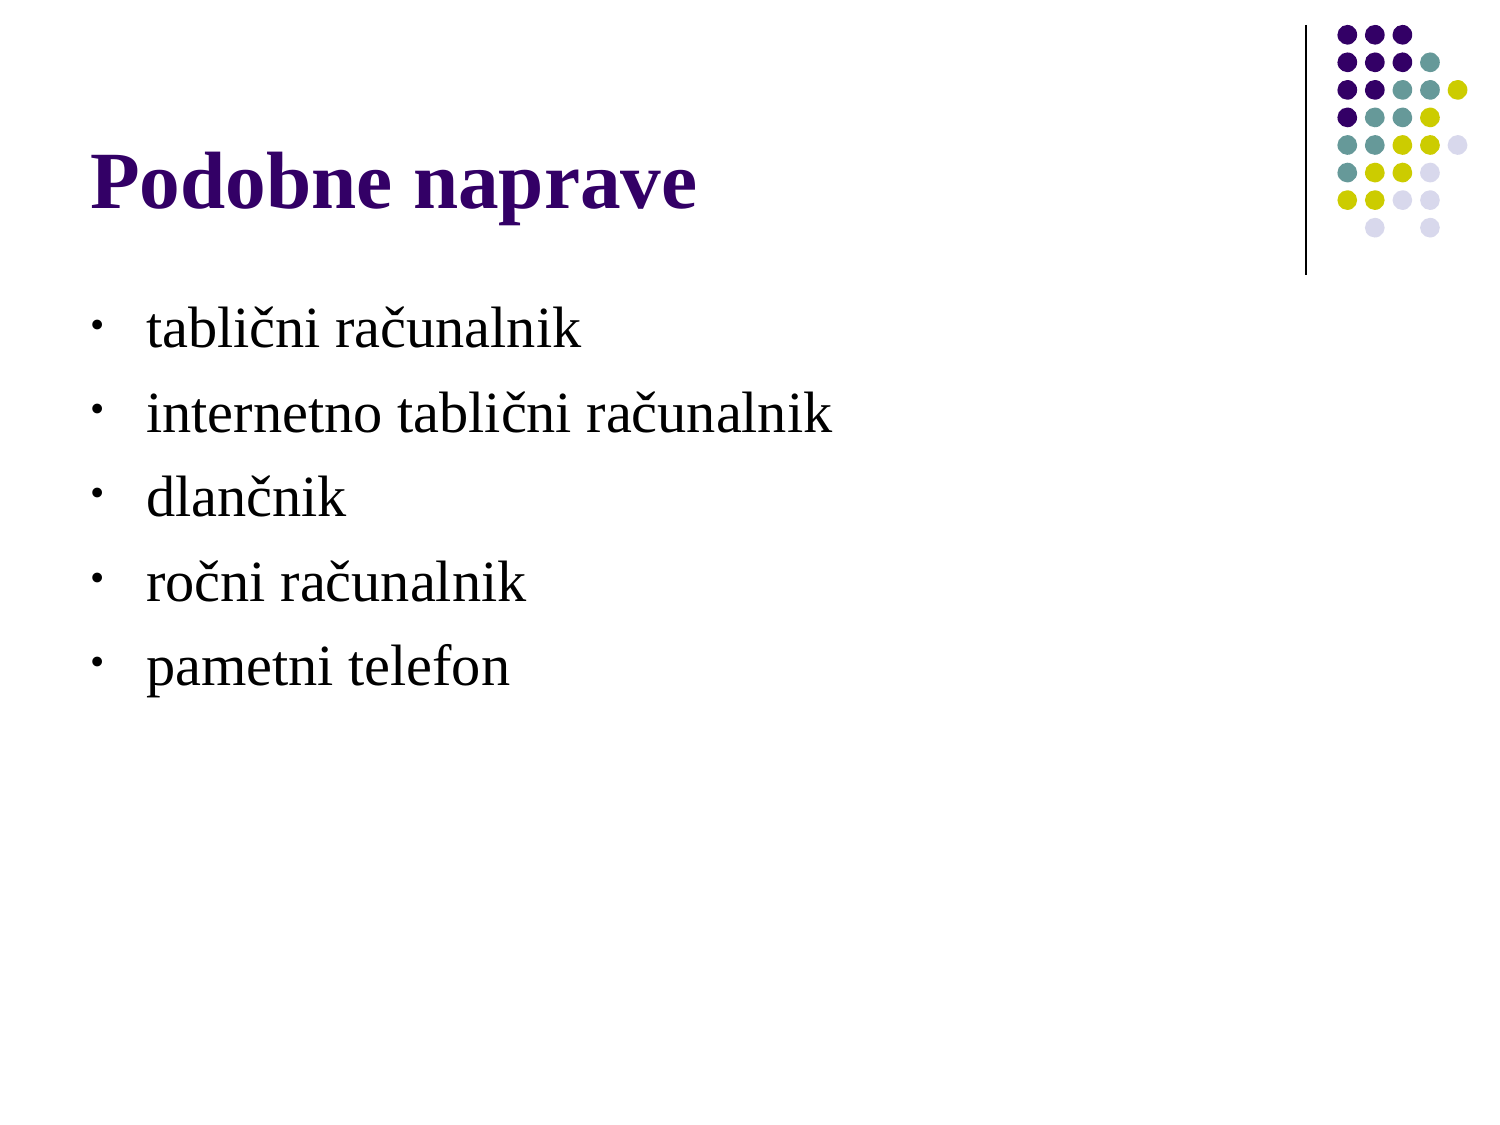

# Podobne naprave
tablični računalnik
internetno tablični računalnik
dlančnik
ročni računalnik
pametni telefon